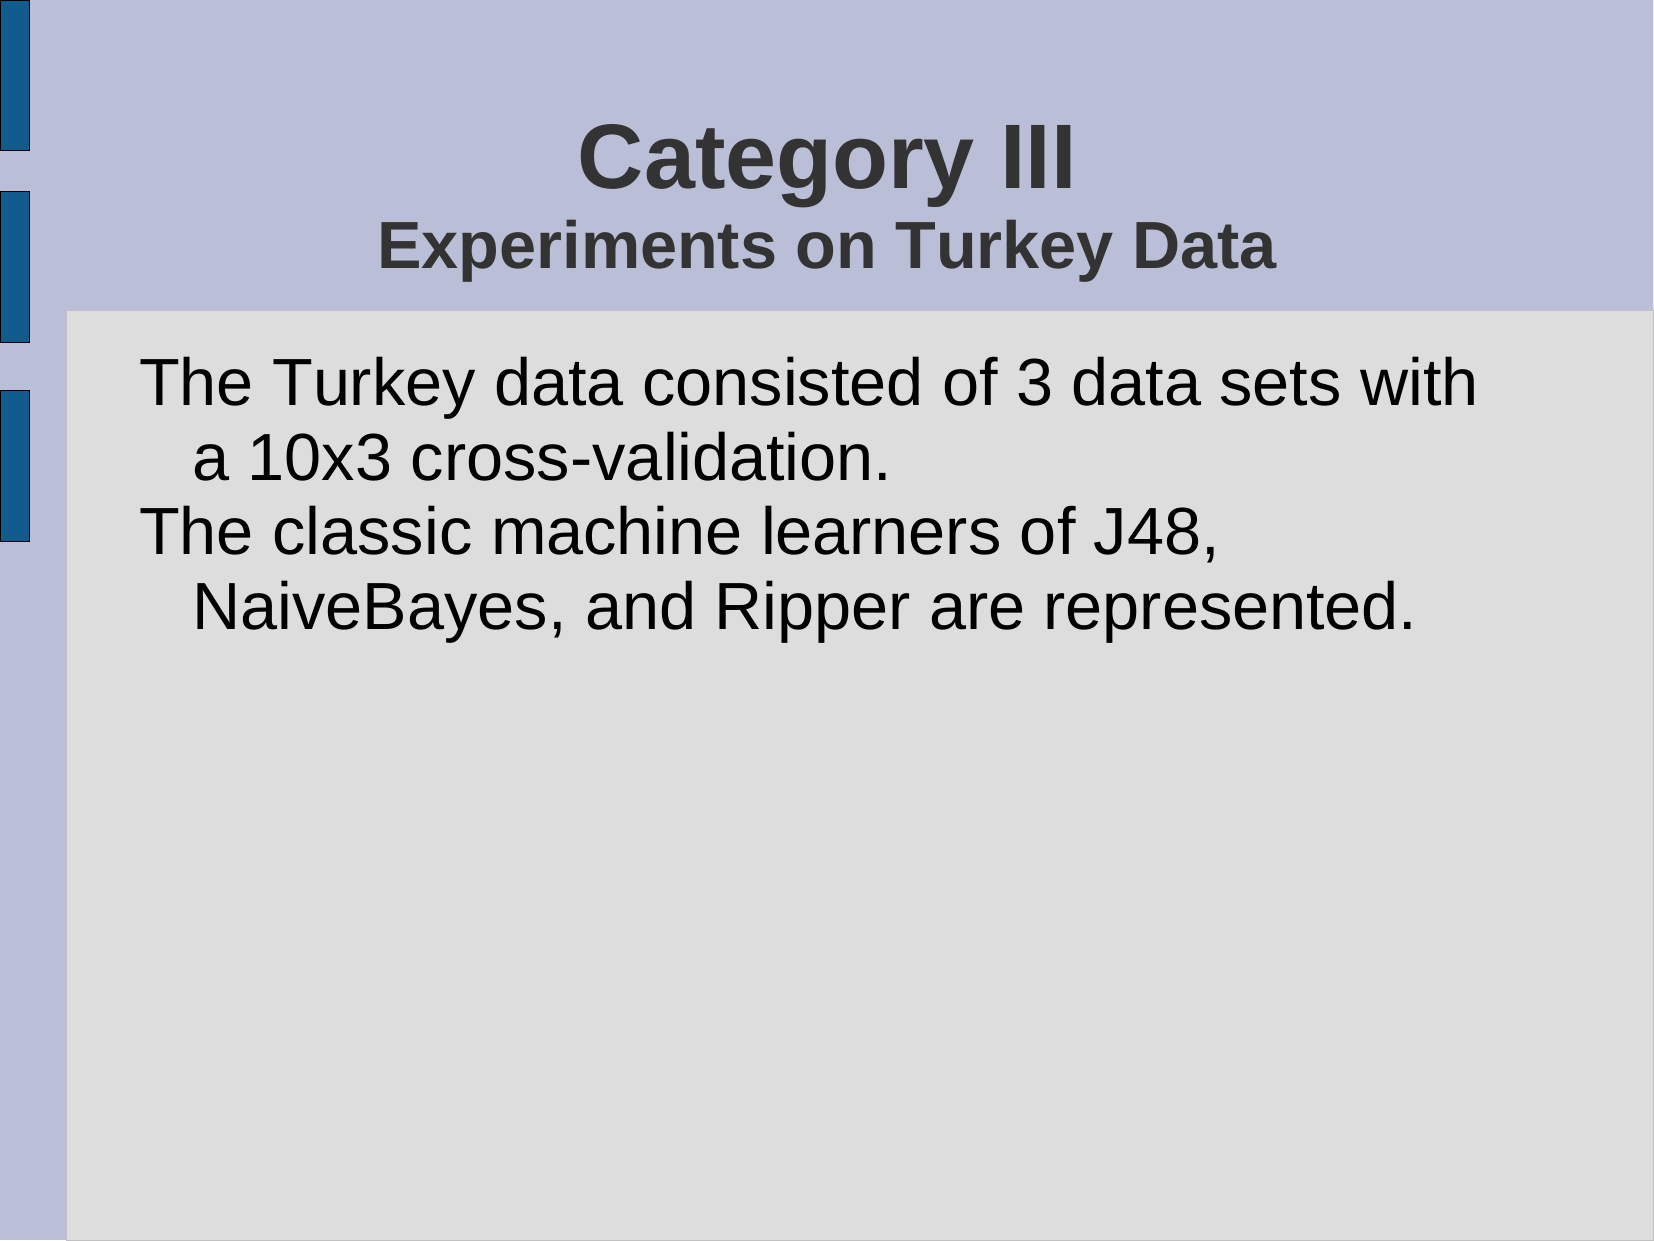

# Category III Experiments on Turkey Data
The Turkey data consisted of 3 data sets with a 10x3 cross-validation.
The classic machine learners of J48, NaiveBayes, and Ripper are represented.